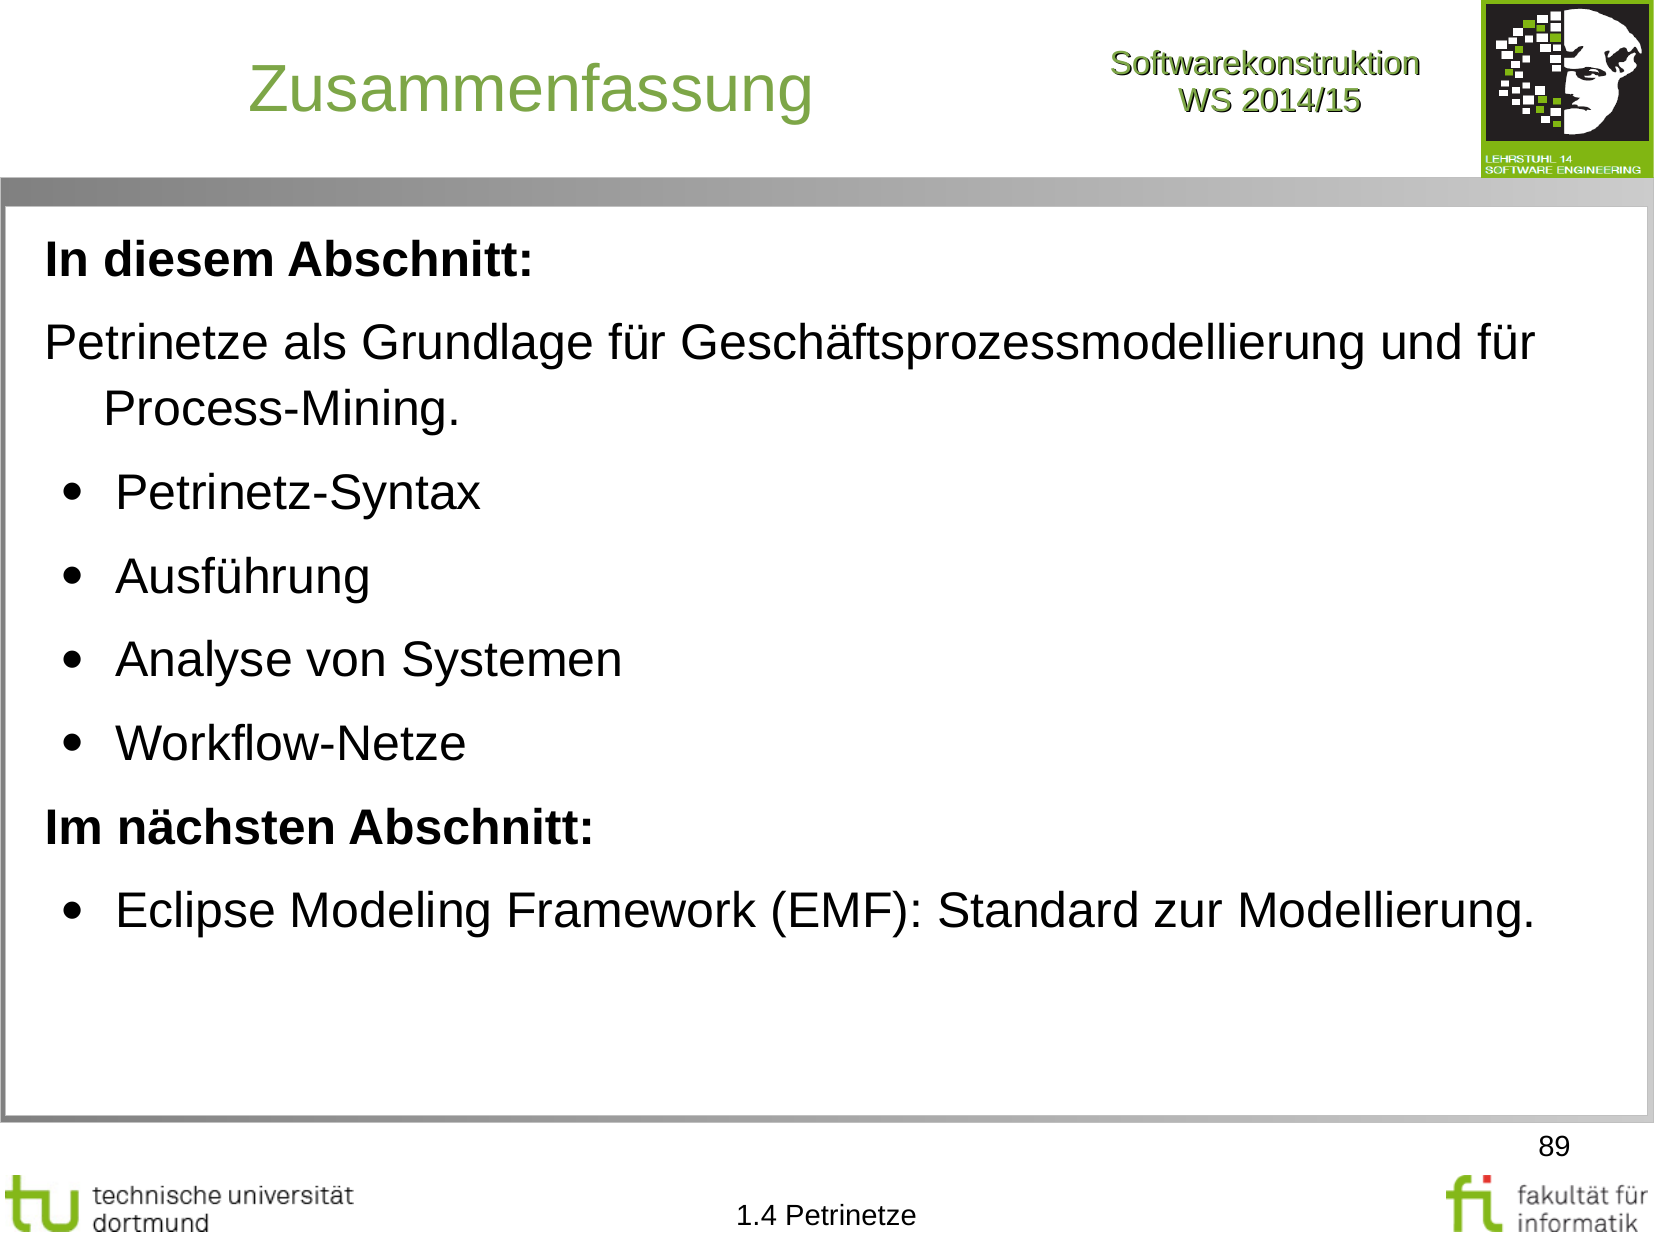

# Zusammenfassung
In diesem Abschnitt:
Petrinetze als Grundlage für Geschäftsprozessmodellierung und für Process-Mining.
Petrinetz-Syntax
Ausführung
Analyse von Systemen
Workflow-Netze
Im nächsten Abschnitt:
Eclipse Modeling Framework (EMF): Standard zur Modellierung.
89
1.4 Petrinetze